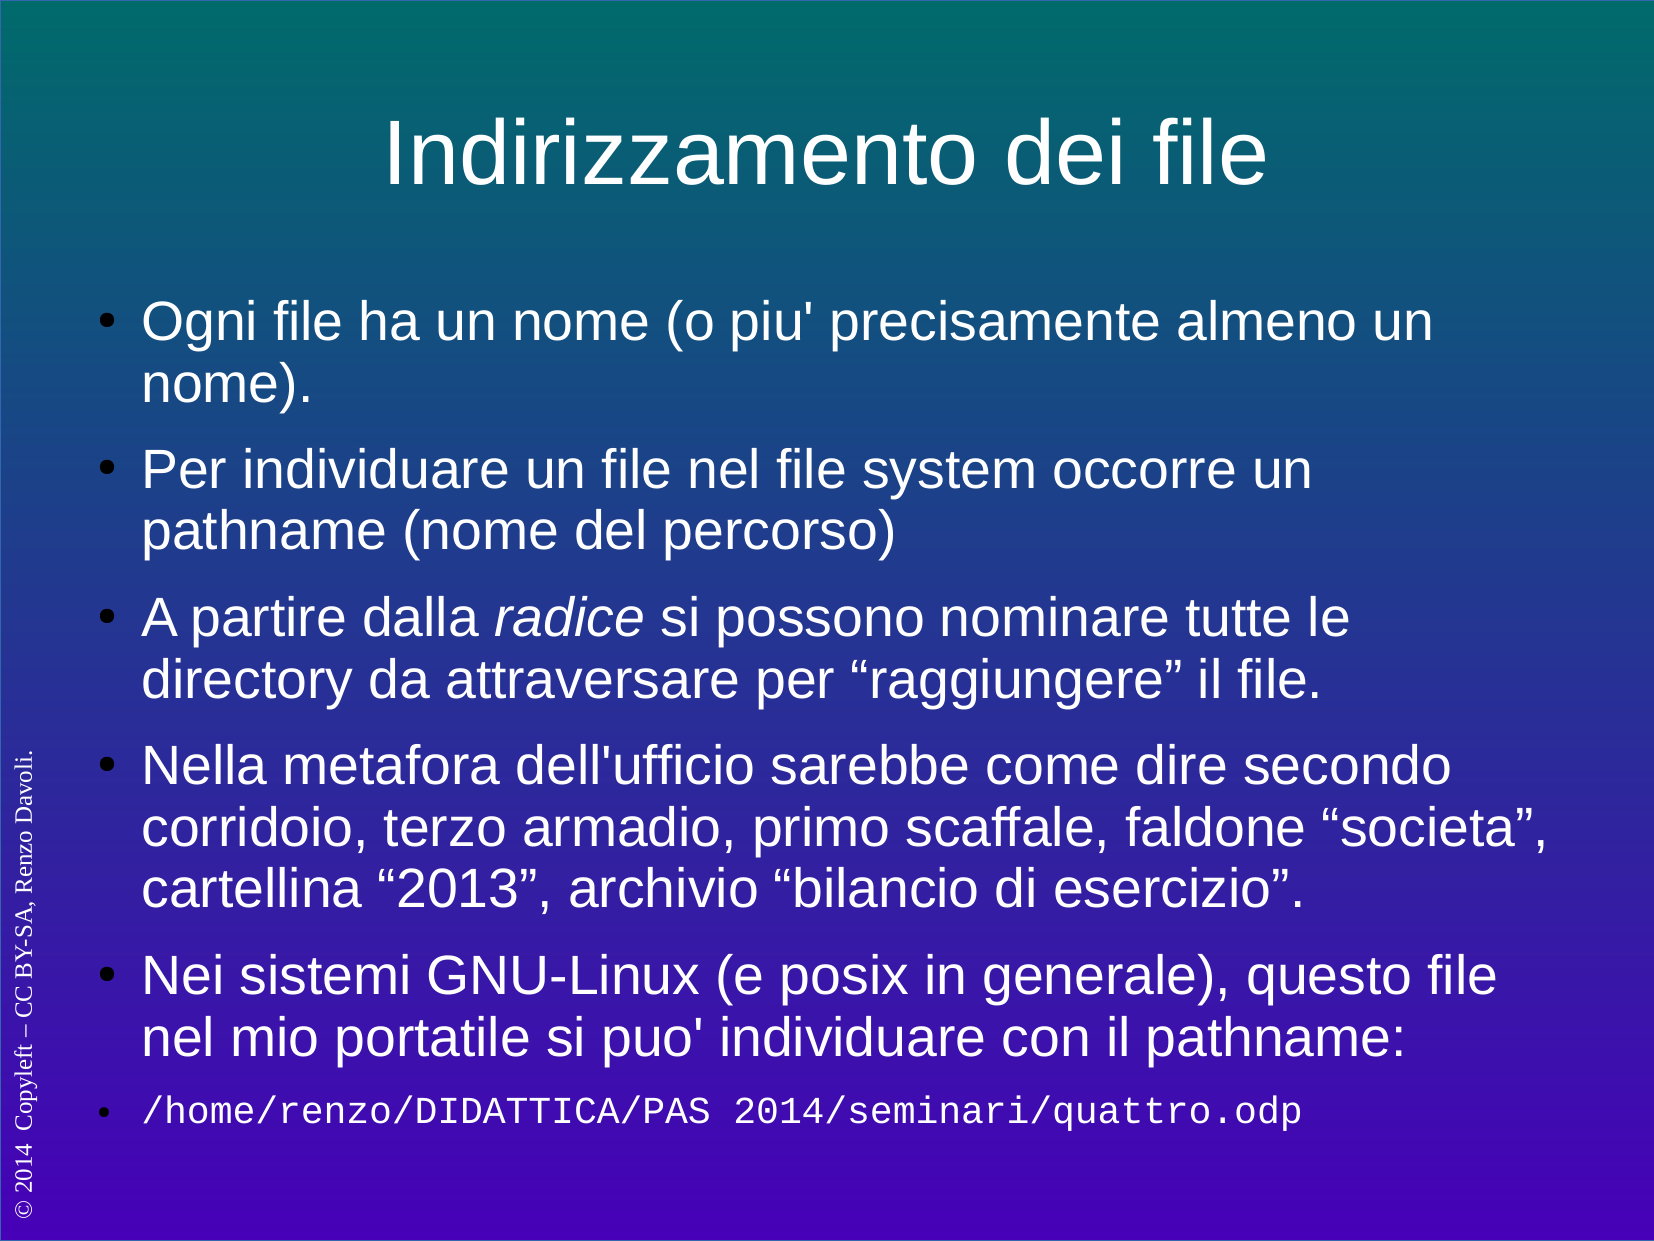

# Indirizzamento dei file
Ogni file ha un nome (o piu' precisamente almeno un nome).
Per individuare un file nel file system occorre un pathname (nome del percorso)
A partire dalla radice si possono nominare tutte le directory da attraversare per “raggiungere” il file.
Nella metafora dell'ufficio sarebbe come dire secondo corridoio, terzo armadio, primo scaffale, faldone “societa”, cartellina “2013”, archivio “bilancio di esercizio”.
Nei sistemi GNU-Linux (e posix in generale), questo file nel mio portatile si puo' individuare con il pathname:
/home/renzo/DIDATTICA/PAS 2014/seminari/quattro.odp